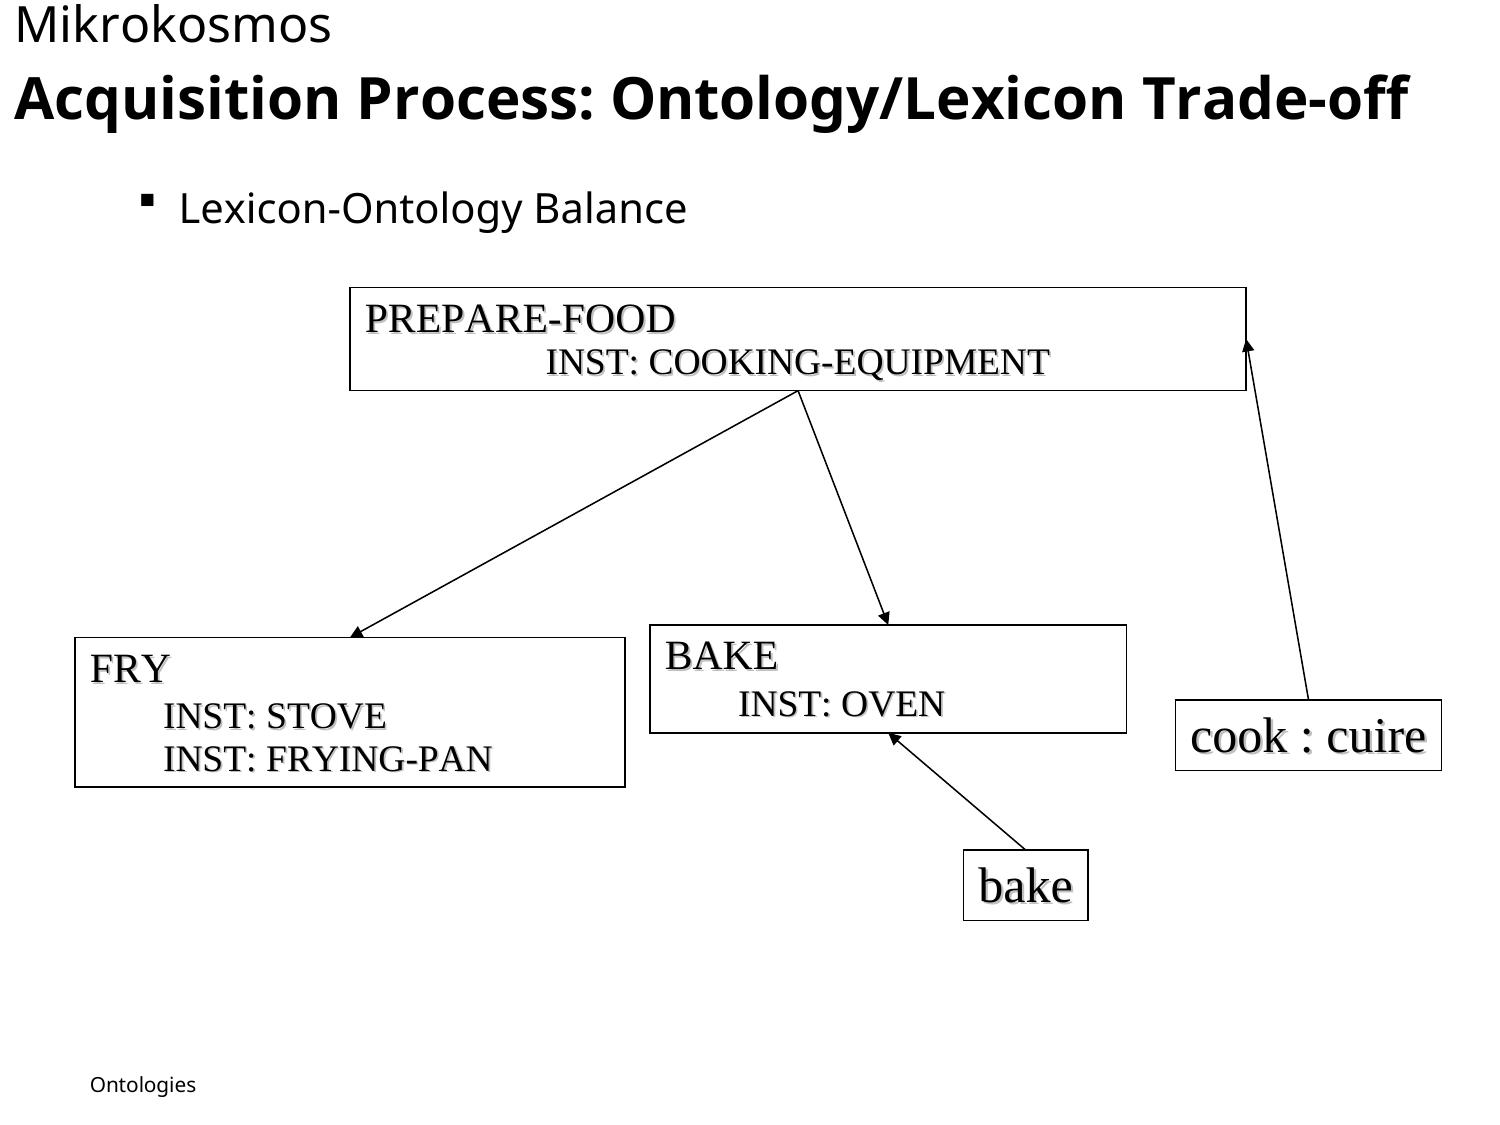

Mikrokosmos
Acquisition Process: Ontology/Lexicon Trade-off
# Lexicon-Ontology Balance
PREPARE-FOOD
INST: COOKING-EQUIPMENT
BAKE
	INST: OVEN
FRY
	INST: STOVE
	INST: FRYING-PAN
cook : cuire
bake